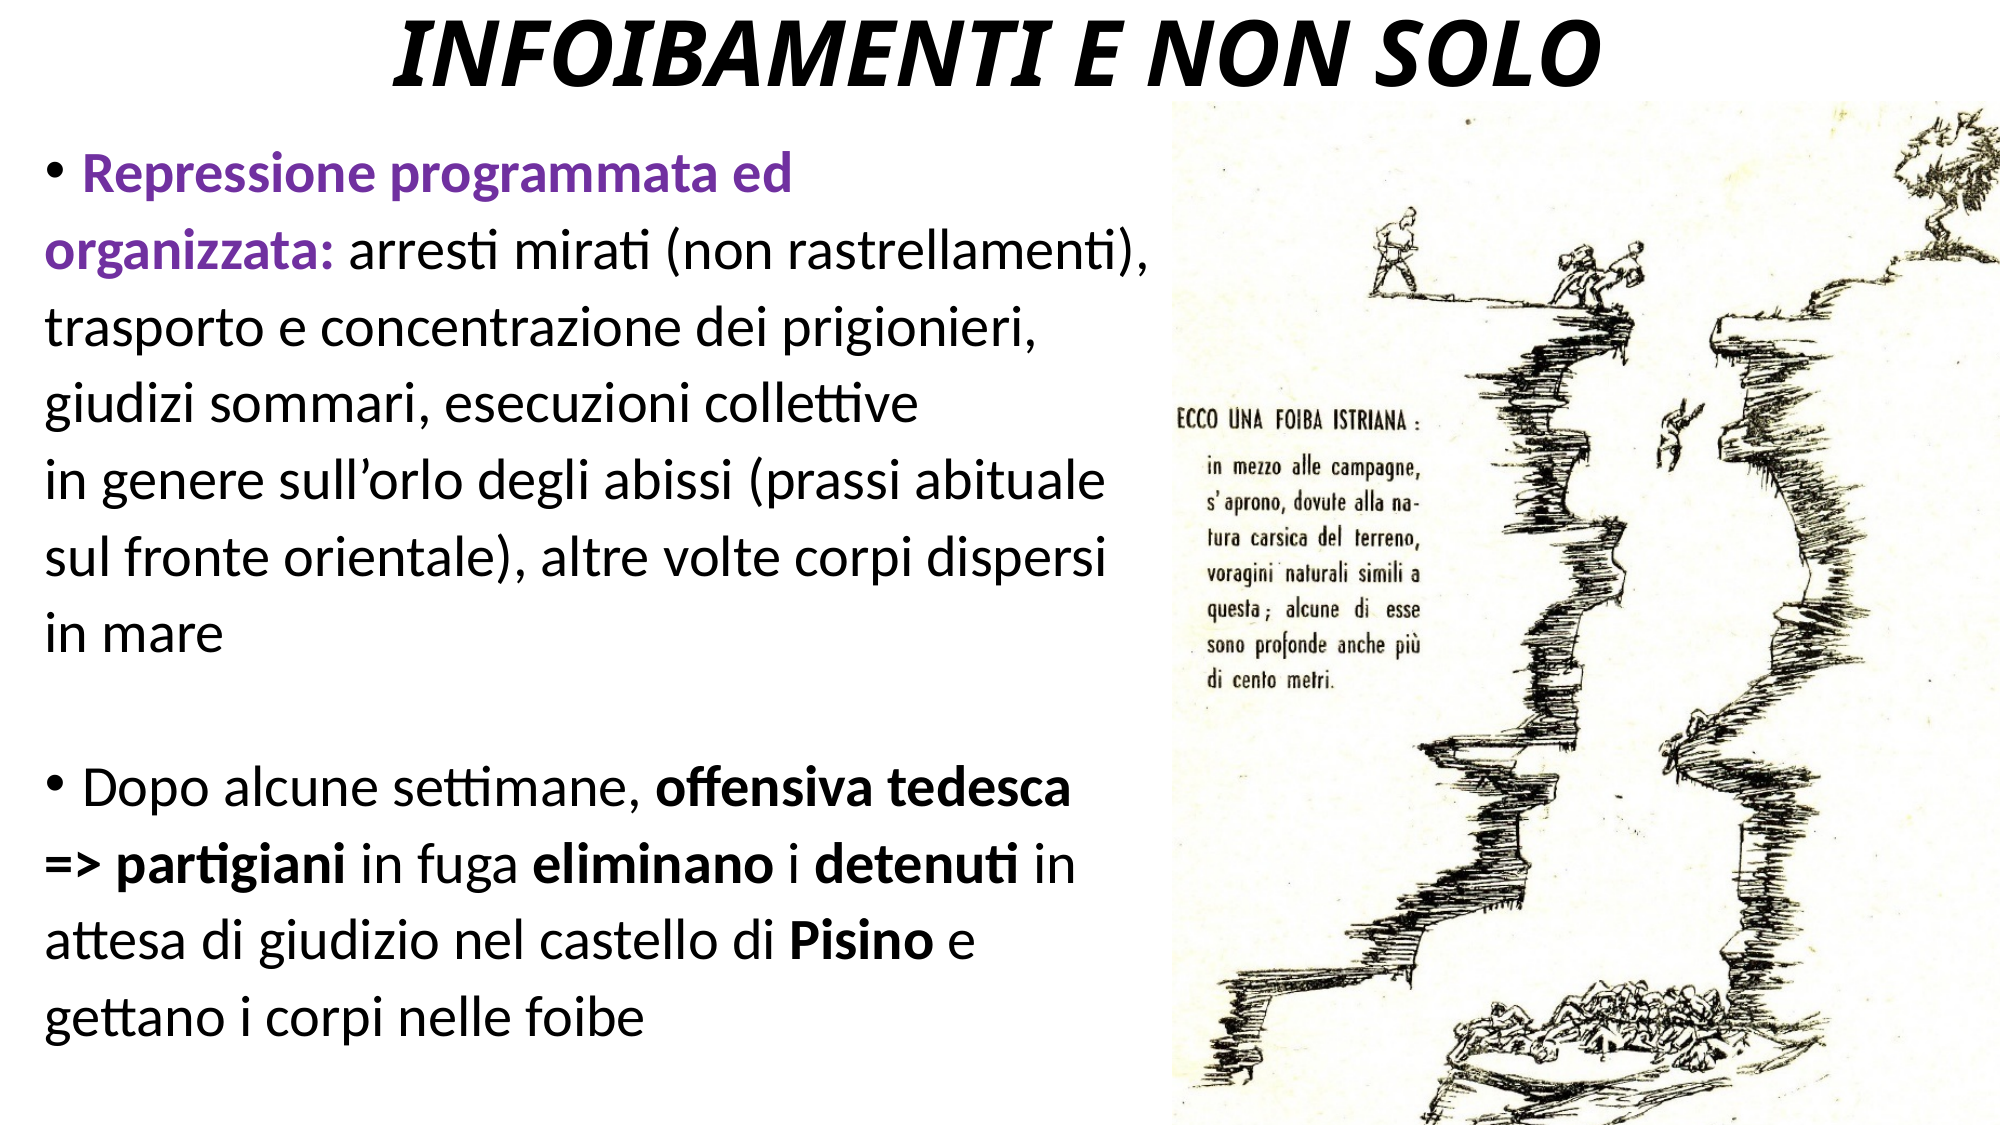

# INFOIBAMENTI E NON SOLO
Repressione programmata ed
organizzata: arresti mirati (non rastrellamenti),
trasporto e concentrazione dei prigionieri,
giudizi sommari, esecuzioni collettive
in genere sull’orlo degli abissi (prassi abituale
sul fronte orientale), altre volte corpi dispersi
in mare
Dopo alcune settimane, offensiva tedesca
=> partigiani in fuga eliminano i detenuti in
attesa di giudizio nel castello di Pisino e
gettano i corpi nelle foibe